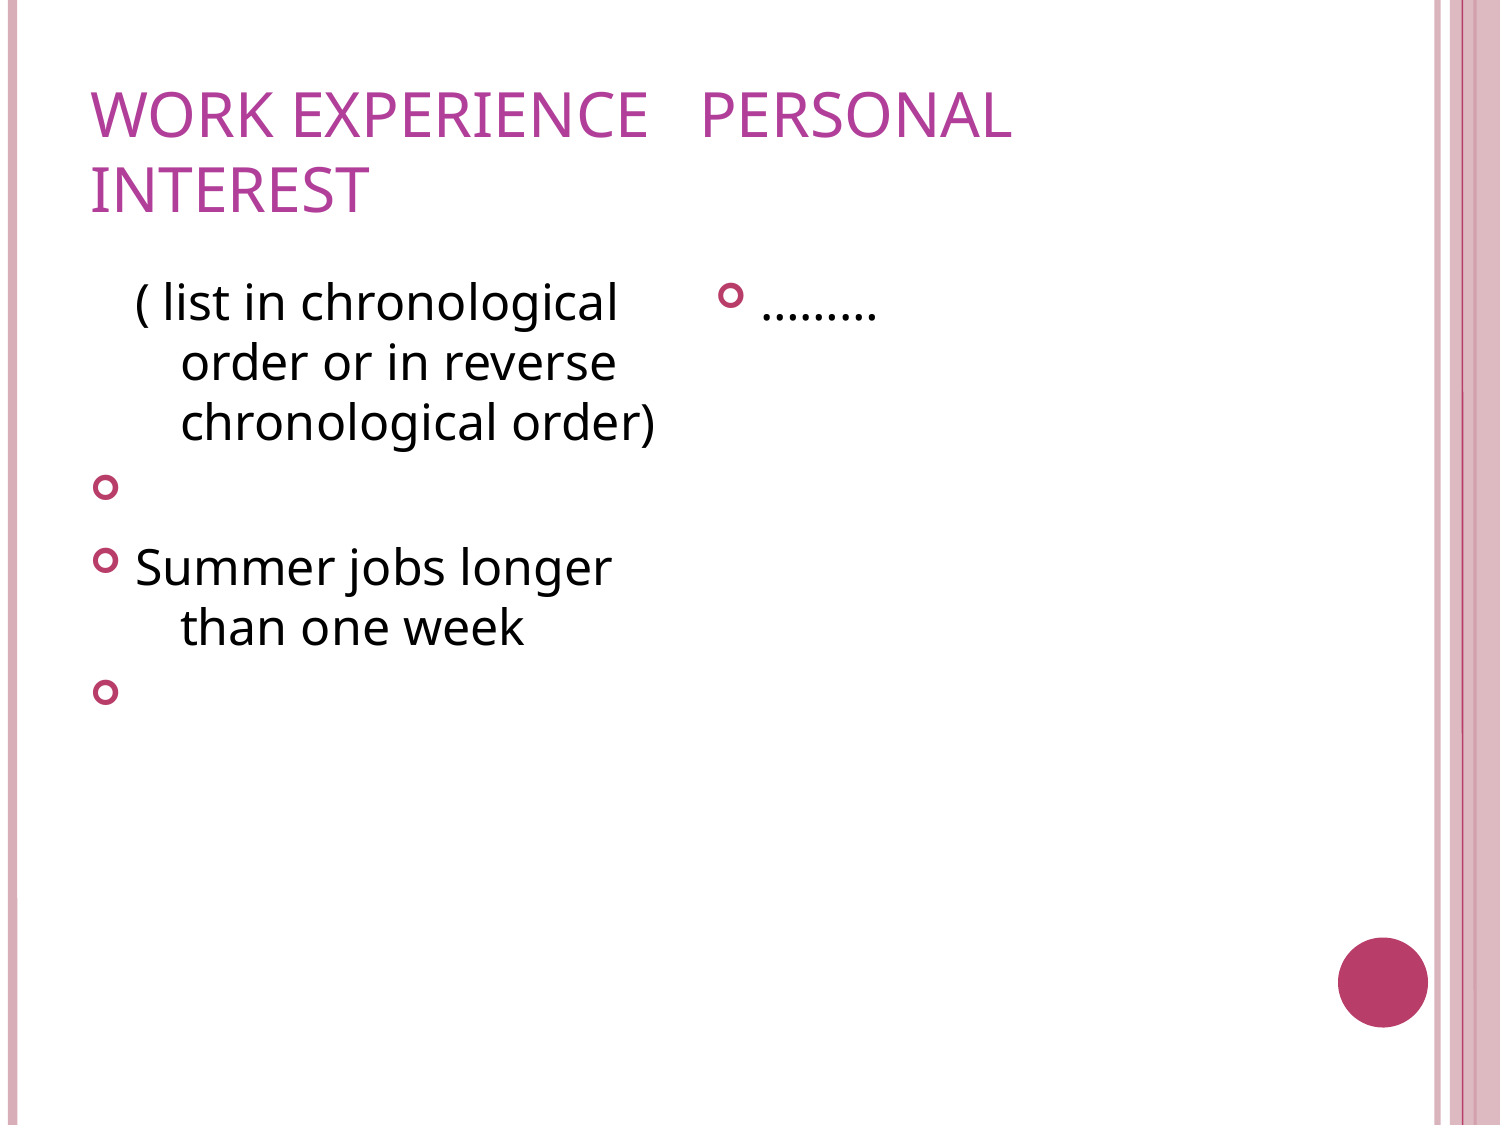

# Work Experience Personal interest
( list in chronological order or in reverse chronological order)
Summer jobs longer than one week
………